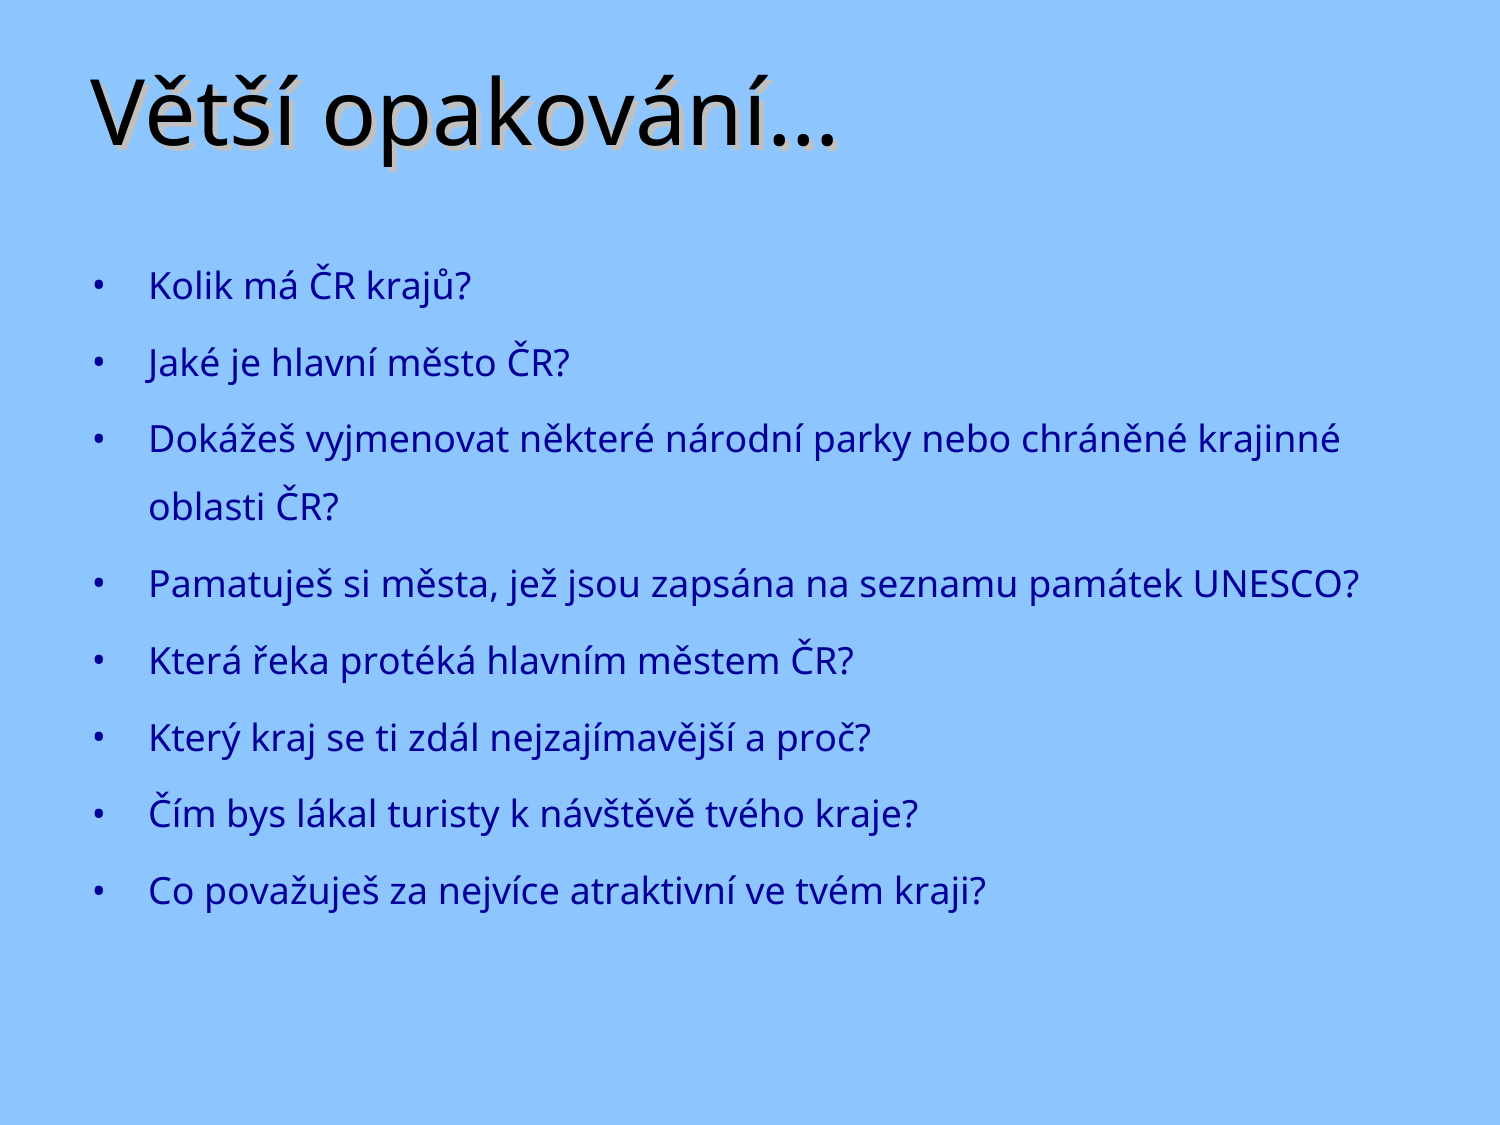

# Větší opakování…
Kolik má ČR krajů?
Jaké je hlavní město ČR?
Dokážeš vyjmenovat některé národní parky nebo chráněné krajinné oblasti ČR?
Pamatuješ si města, jež jsou zapsána na seznamu památek UNESCO?
Která řeka protéká hlavním městem ČR?
Který kraj se ti zdál nejzajímavější a proč?
Čím bys lákal turisty k návštěvě tvého kraje?
Co považuješ za nejvíce atraktivní ve tvém kraji?